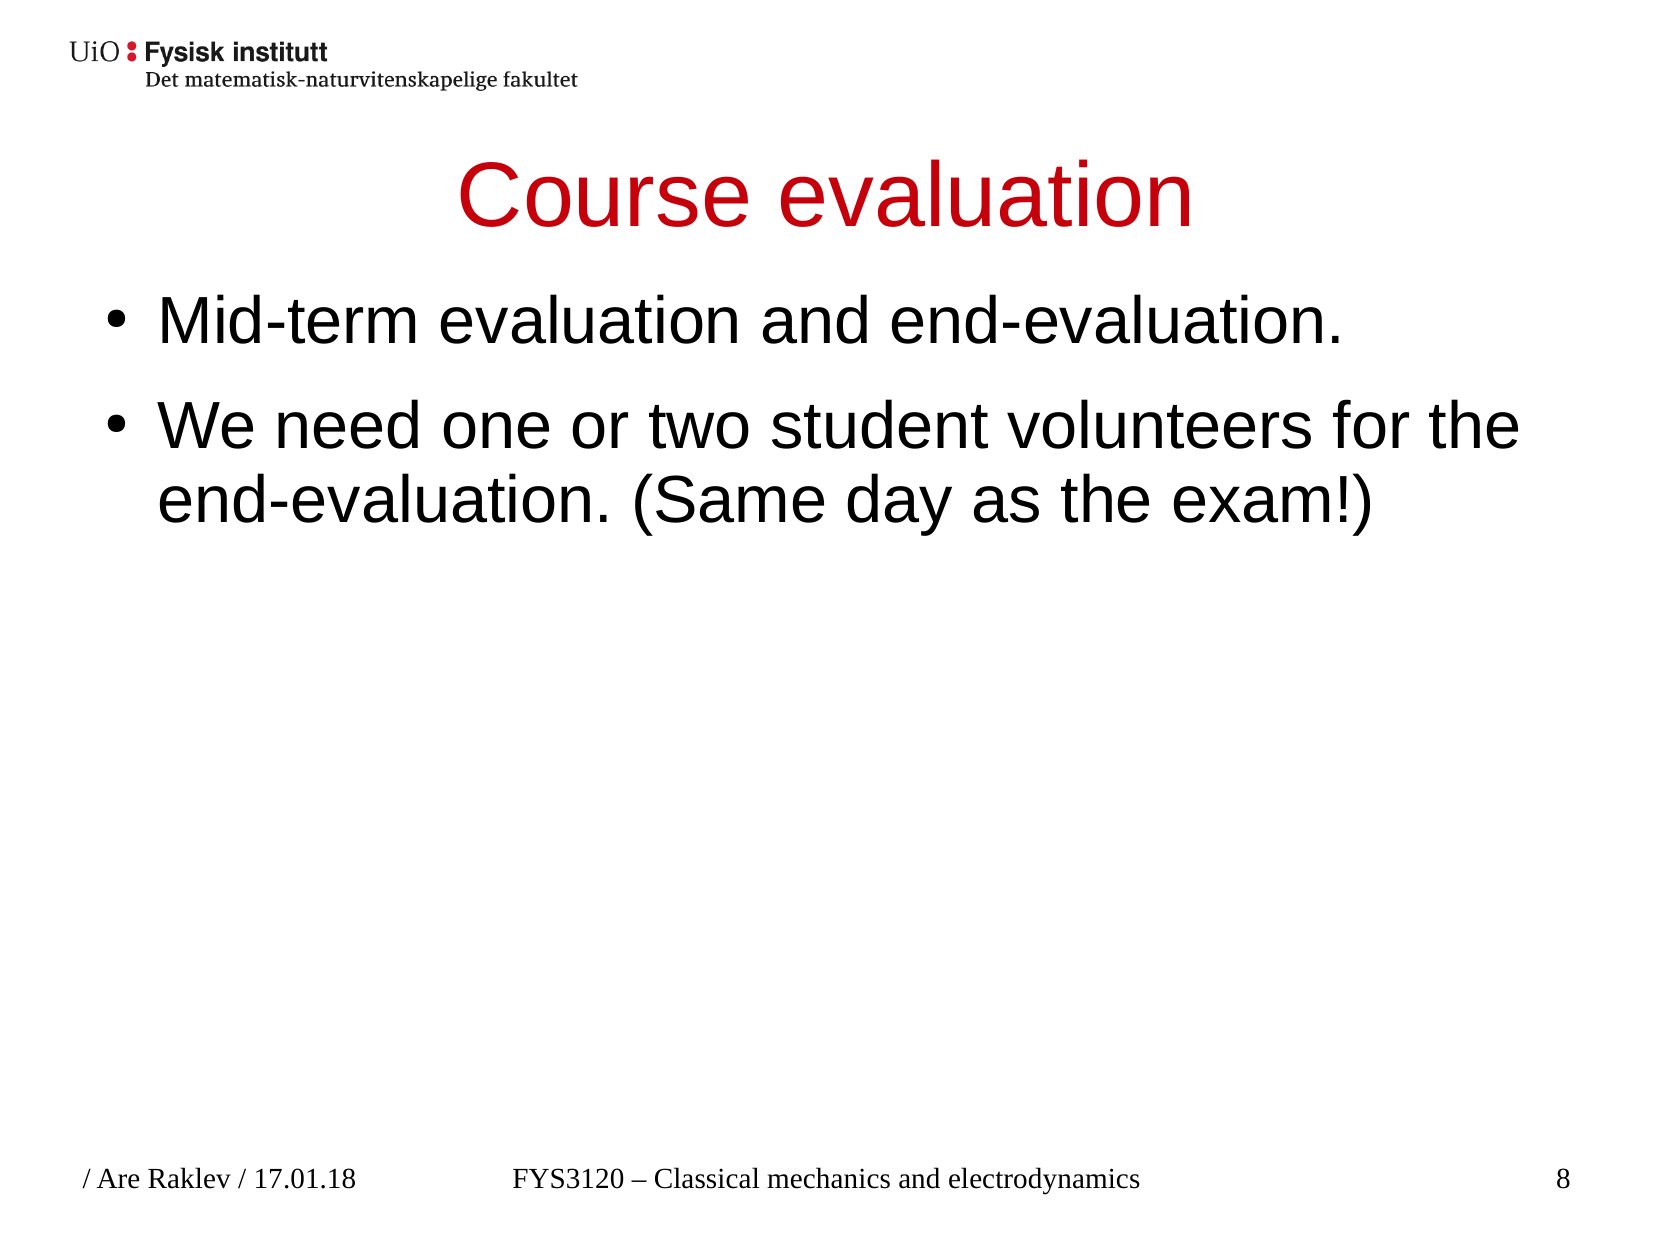

# Course evaluation
Mid-term evaluation and end-evaluation.
We need one or two student volunteers for the end-evaluation. (Same day as the exam!)
/ Are Raklev / 17.01.18
FYS3120 – Classical mechanics and electrodynamics
8